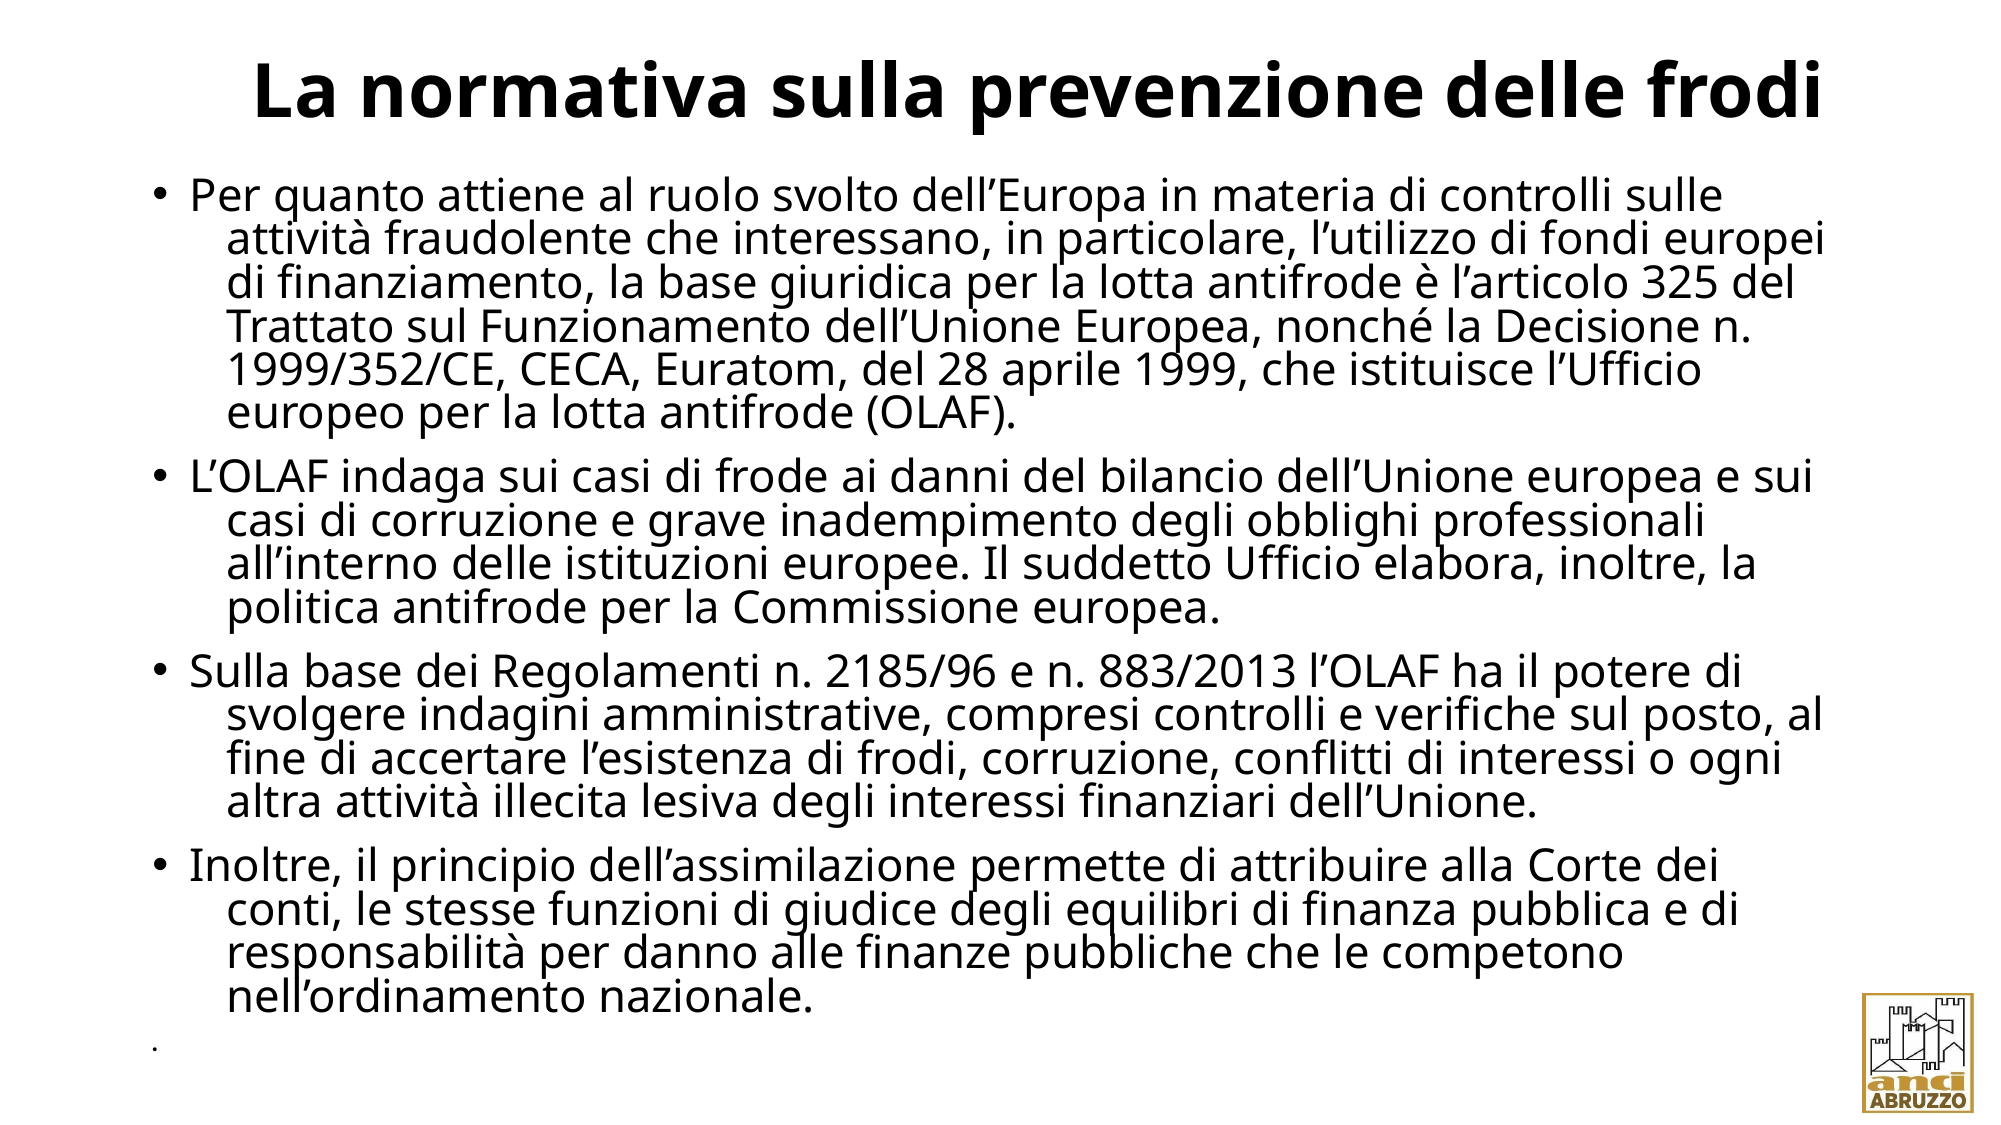

# La normativa sulla prevenzione delle frodi
Per quanto attiene al ruolo svolto dell’Europa in materia di controlli sulle attività fraudolente che interessano, in particolare, l’utilizzo di fondi europei di finanziamento, la base giuridica per la lotta antifrode è l’articolo 325 del Trattato sul Funzionamento dell’Unione Europea, nonché la Decisione n. 1999/352/CE, CECA, Euratom, del 28 aprile 1999, che istituisce l’Ufficio europeo per la lotta antifrode (OLAF).
L’OLAF indaga sui casi di frode ai danni del bilancio dell’Unione europea e sui casi di corruzione e grave inadempimento degli obblighi professionali all’interno delle istituzioni europee. Il suddetto Ufficio elabora, inoltre, la politica antifrode per la Commissione europea.
Sulla base dei Regolamenti n. 2185/96 e n. 883/2013 l’OLAF ha il potere di svolgere indagini amministrative, compresi controlli e verifiche sul posto, al fine di accertare l’esistenza di frodi, corruzione, conflitti di interessi o ogni altra attività illecita lesiva degli interessi finanziari dell’Unione.
Inoltre, il principio dell’assimilazione permette di attribuire alla Corte dei conti, le stesse funzioni di giudice degli equilibri di finanza pubblica e di responsabilità per danno alle finanze pubbliche che le competono nell’ordinamento nazionale.